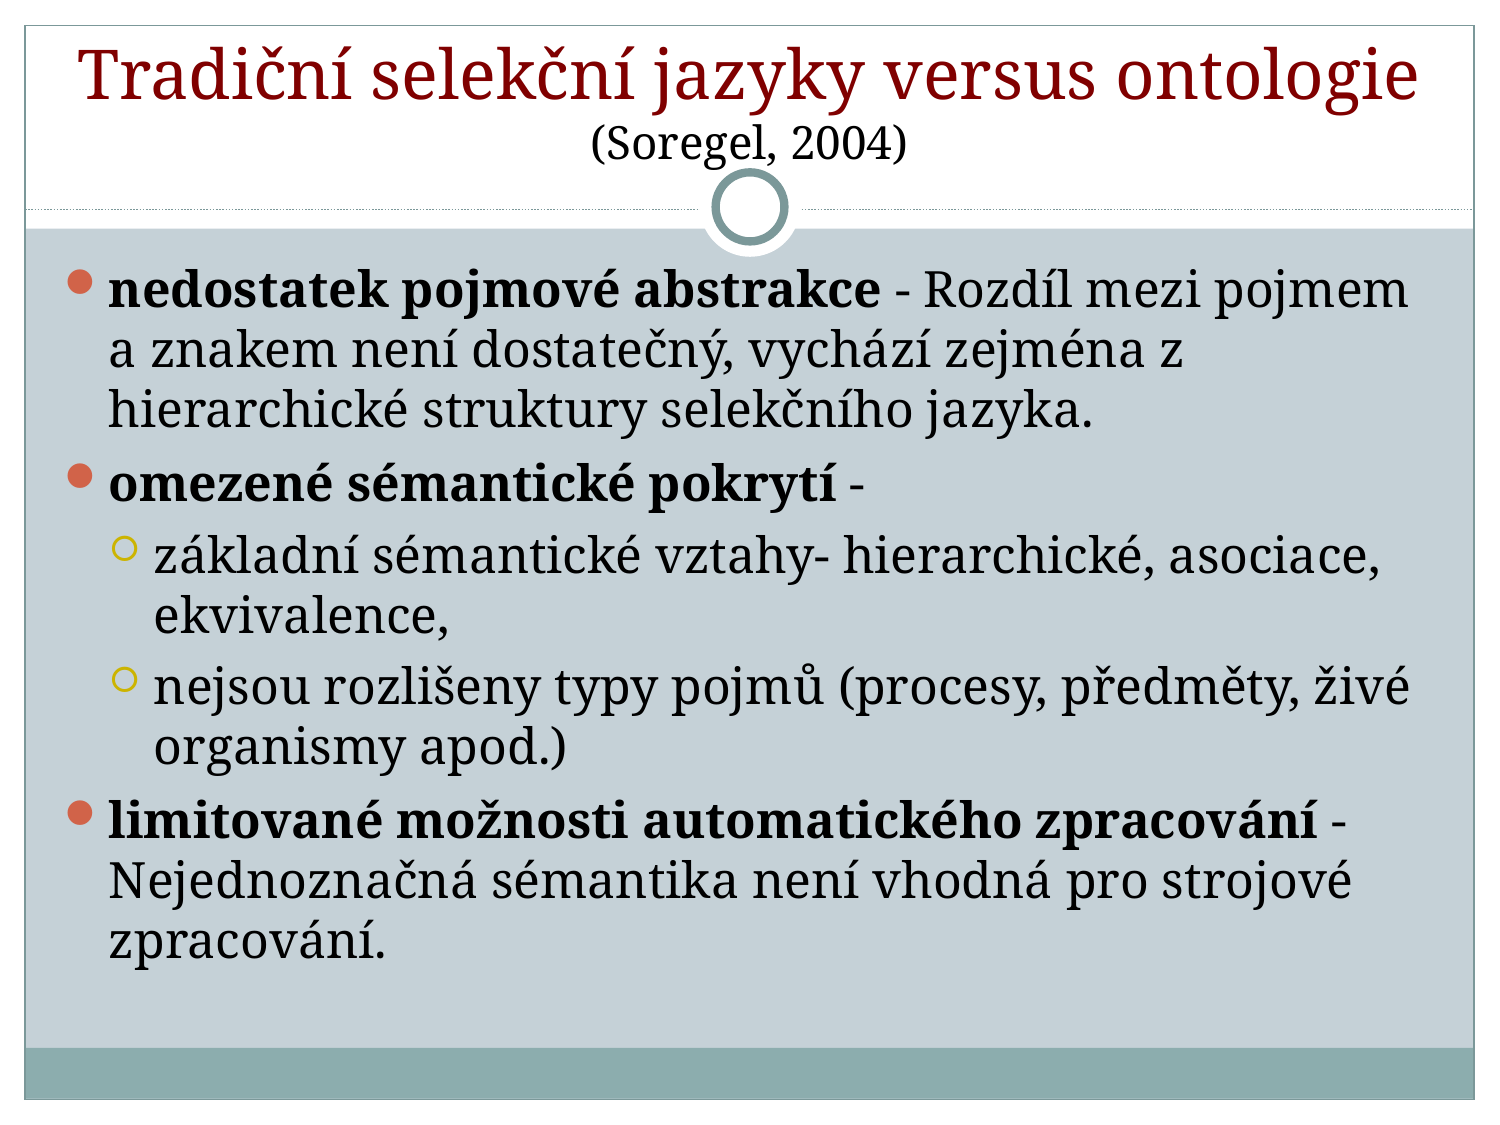

# Tradiční selekční jazyky versus ontologie (Soregel, 2004)
nedostatek pojmové abstrakce - Rozdíl mezi pojmem
a znakem není dostatečný, vychází zejména z hierarchické struktury selekčního jazyka.
omezené sémantické pokrytí -
základní sémantické vztahy- hierarchické, asociace, ekvivalence,
nejsou rozlišeny typy pojmů (procesy, předměty, živé organismy apod.)
limitované možnosti automatického zpracování - Nejednoznačná sémantika není vhodná pro strojové zpracování.